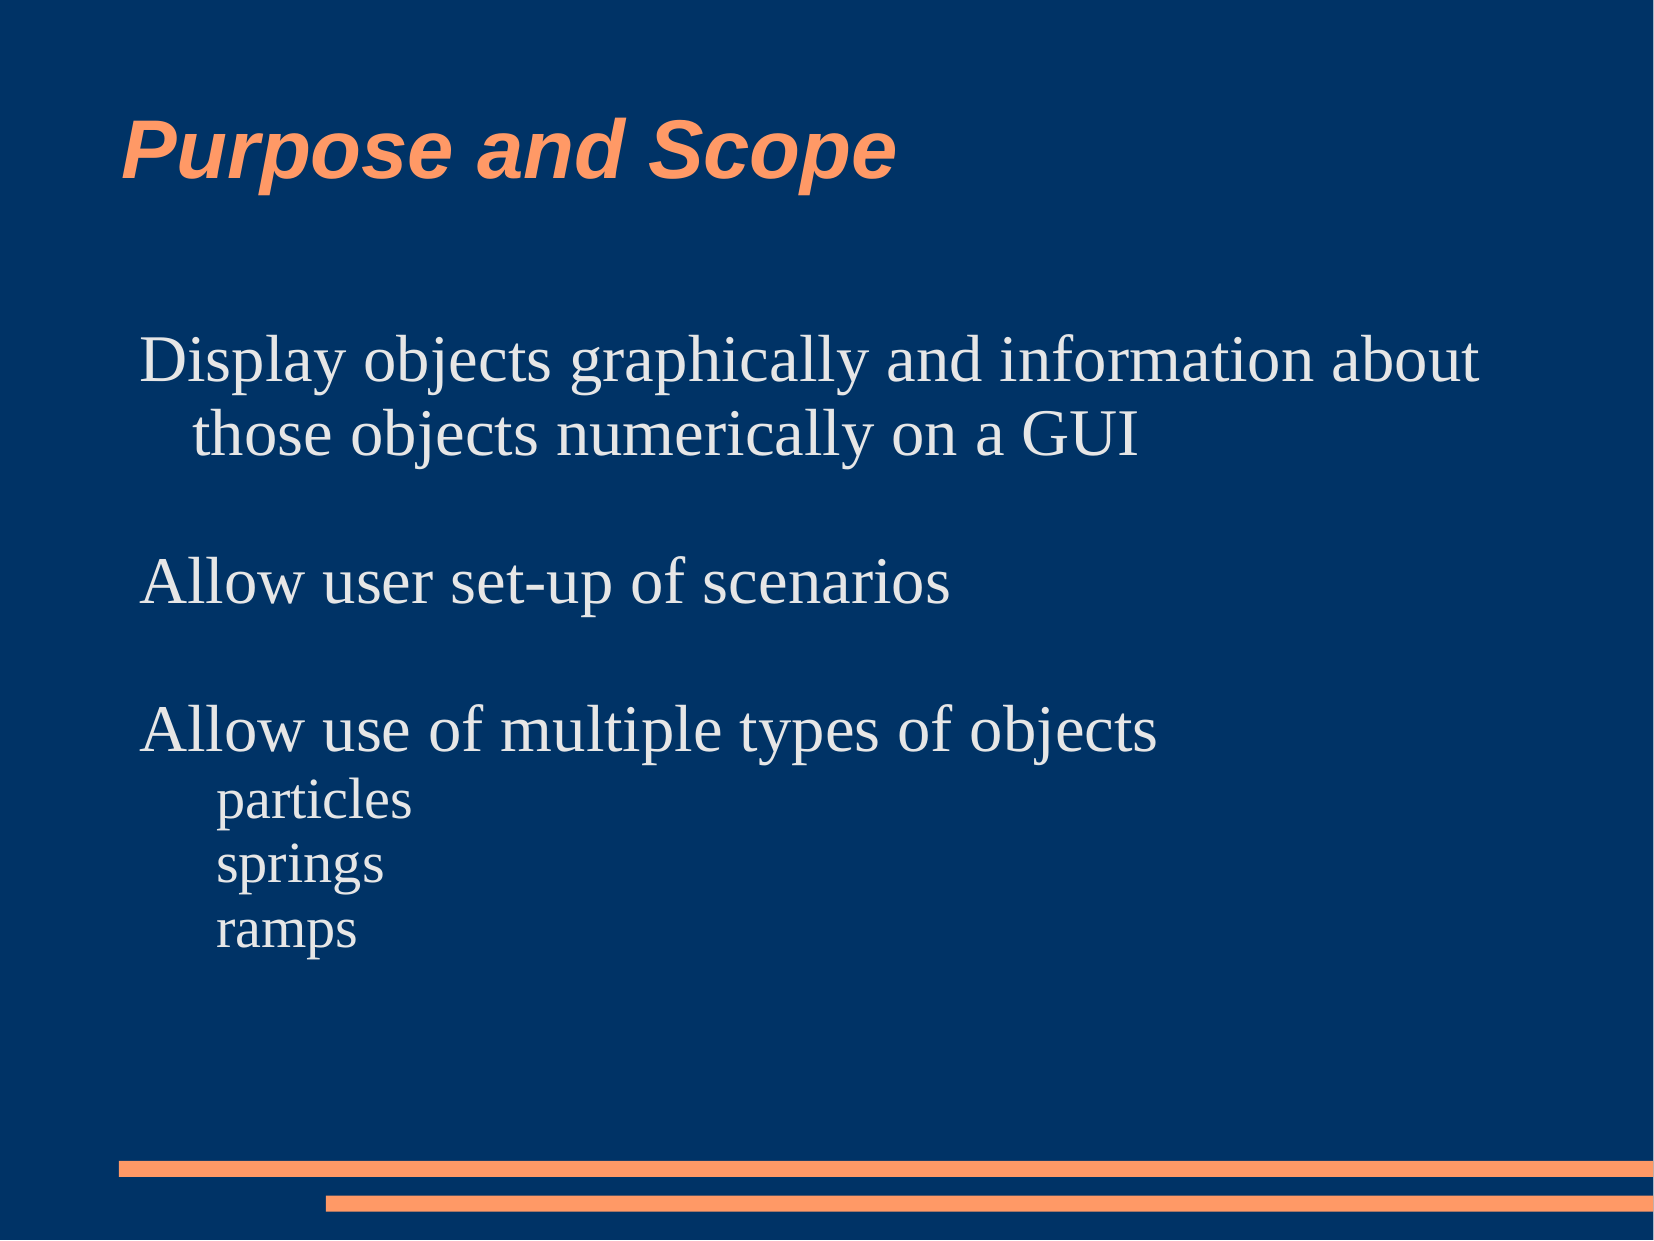

# Purpose and Scope
Display objects graphically and information about those objects numerically on a GUI
Allow user set-up of scenarios
Allow use of multiple types of objects
particles
springs
ramps